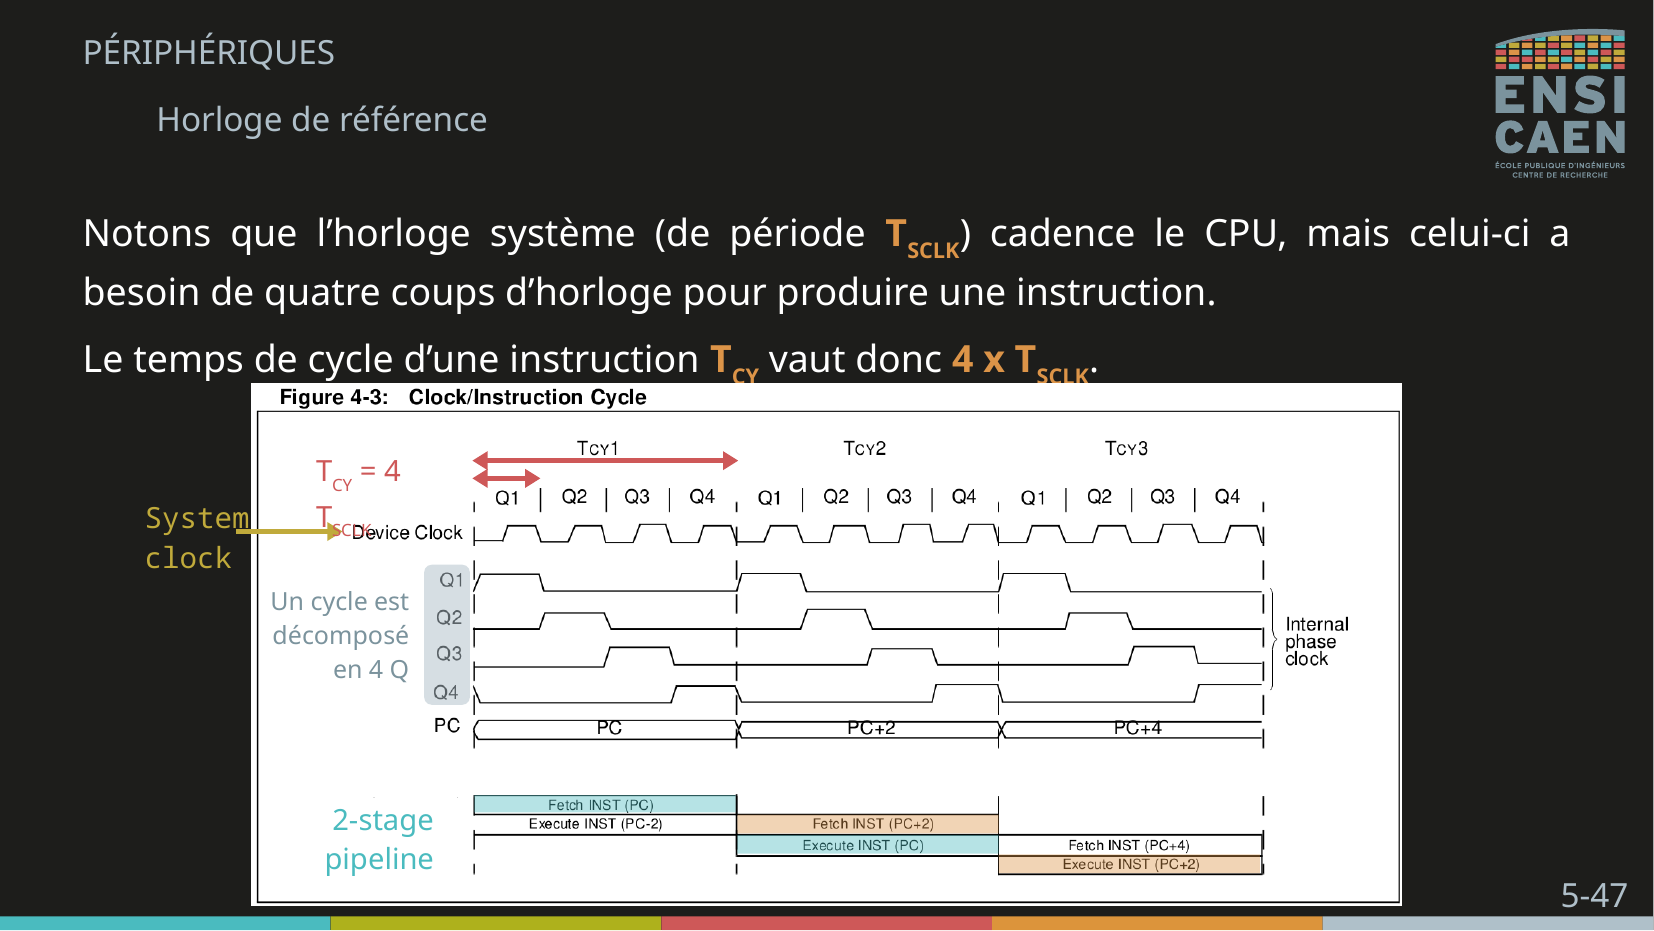

# PÉRIPHÉRIQUES Horloge de référence
Notons que l’horloge système (de période TSCLK) cadence le CPU, mais celui-ci a besoin de quatre coups d’horloge pour produire une instruction.
Le temps de cycle d’une instruction TCY vaut donc 4 x TSCLK.
TCY = 4 TSCLK
System clock
Un cycle est décomposé en 4 Q
2-stage pipeline